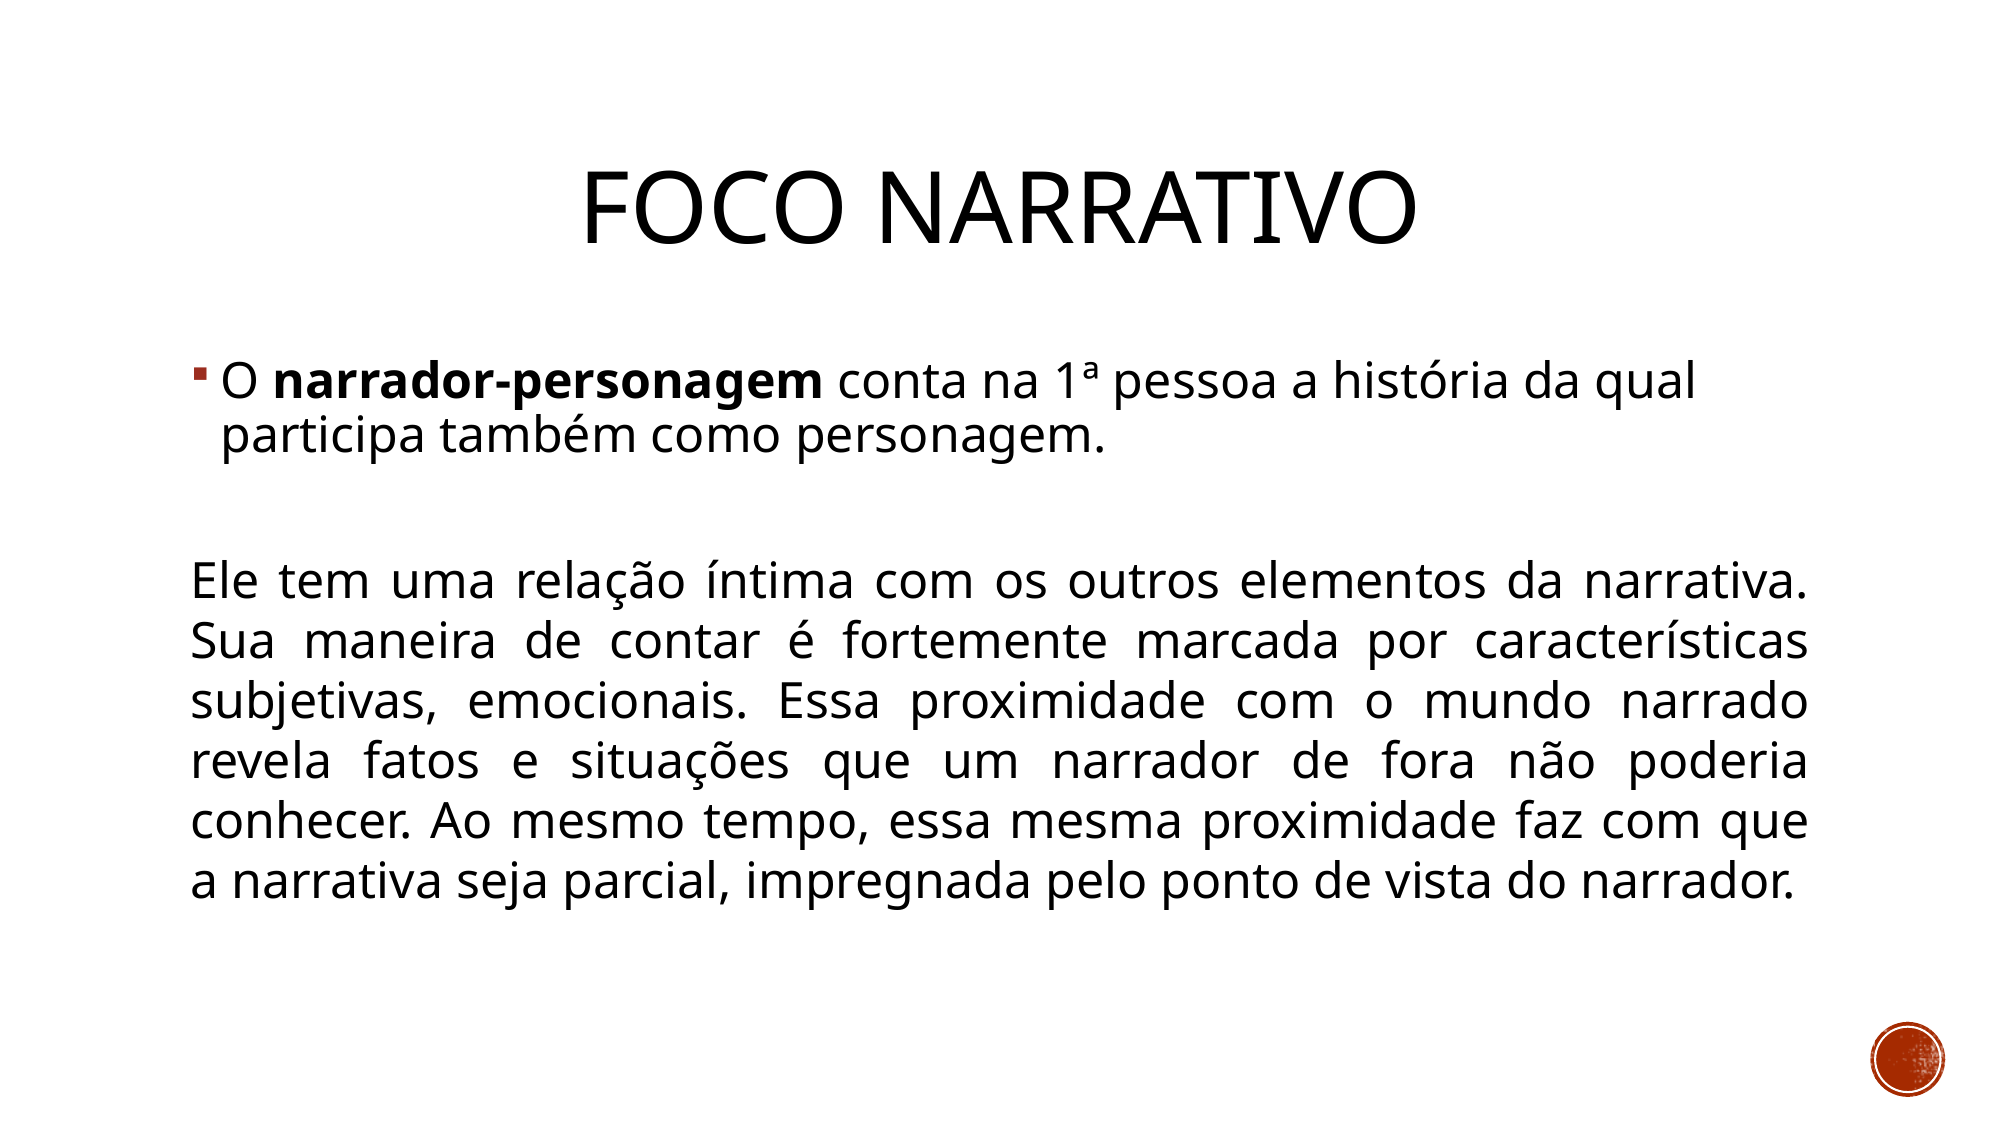

# Foco narrativo
O narrador-personagem conta na 1ª pessoa a história da qual participa também como personagem.
Ele tem uma relação íntima com os outros elementos da narrativa. Sua maneira de contar é fortemente marcada por características subjetivas, emocionais. Essa proximidade com o mundo narrado revela fatos e situações que um narrador de fora não poderia conhecer. Ao mesmo tempo, essa mesma proximidade faz com que a narrativa seja parcial, impregnada pelo ponto de vista do narrador.